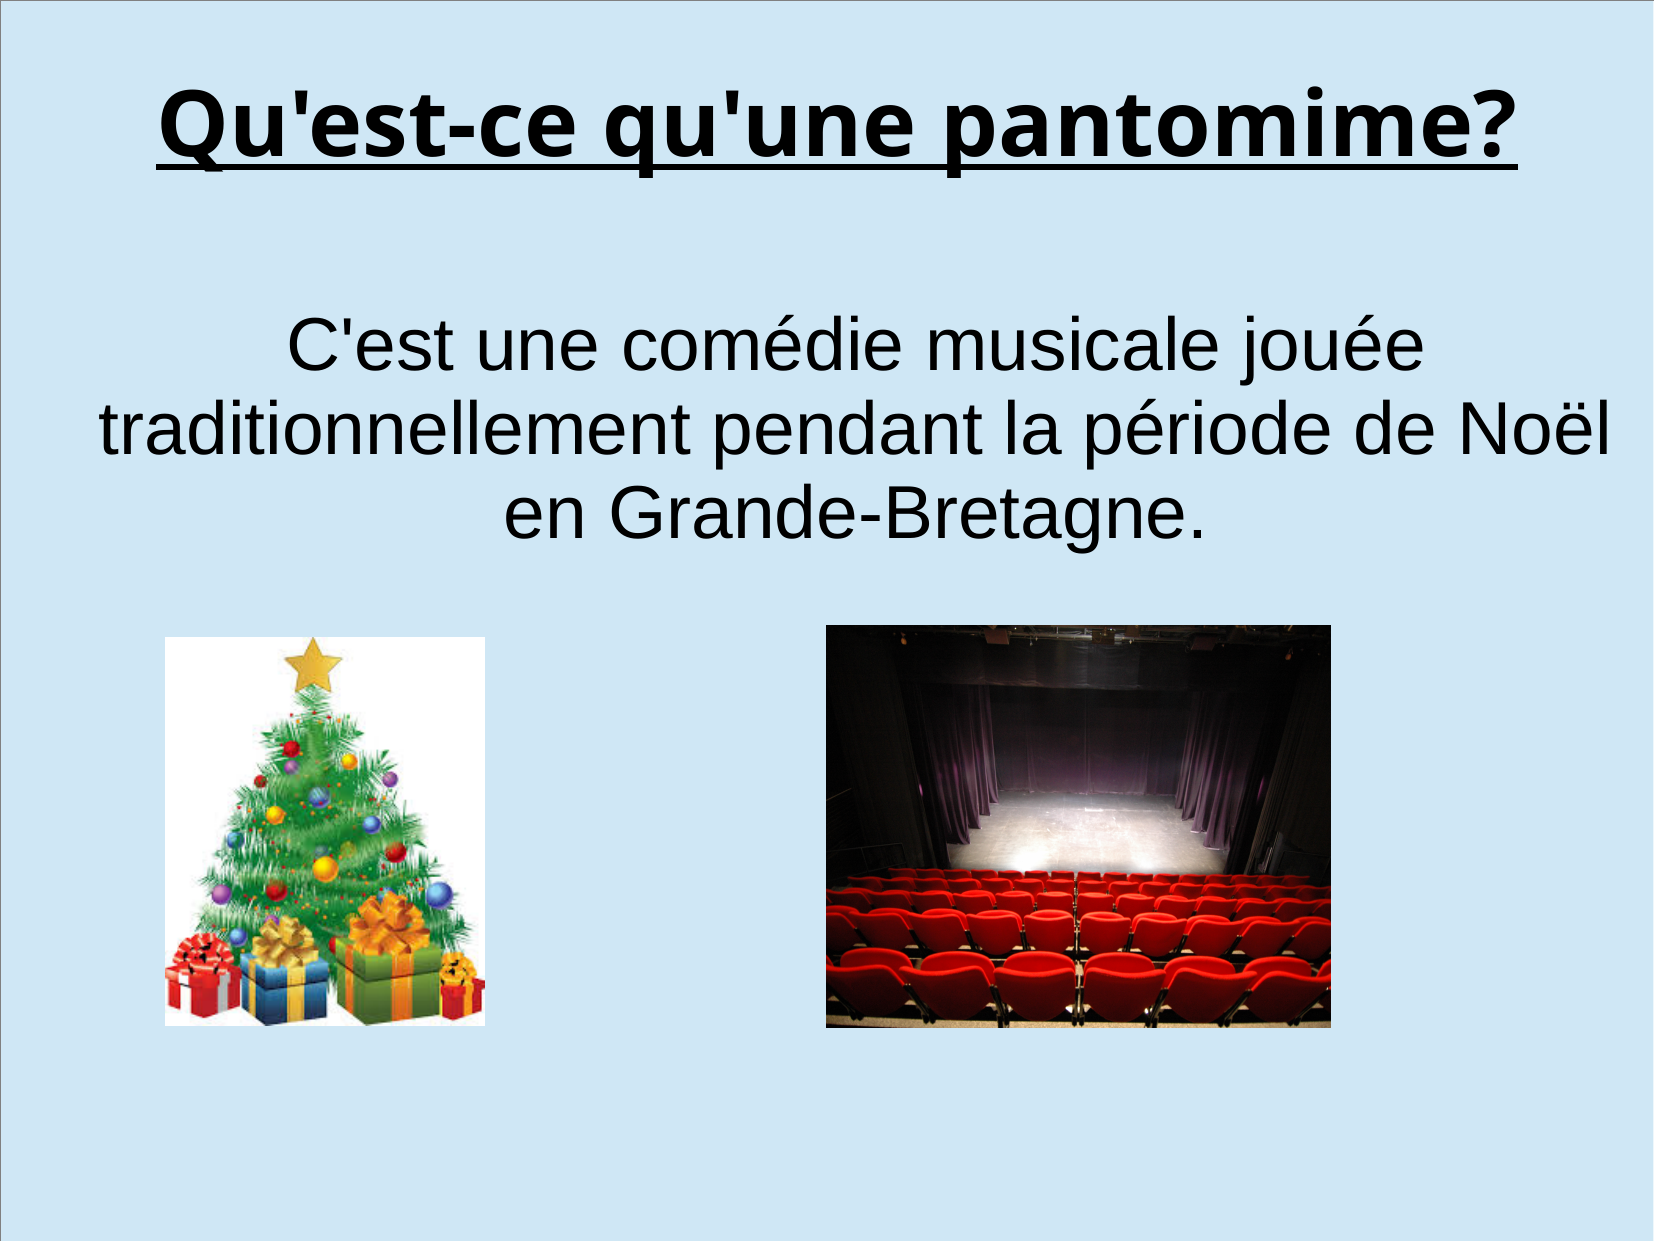

Qu'est-ce qu'une pantomime?
C'est une comédie musicale jouée traditionnellement pendant la période de Noël en Grande-Bretagne.